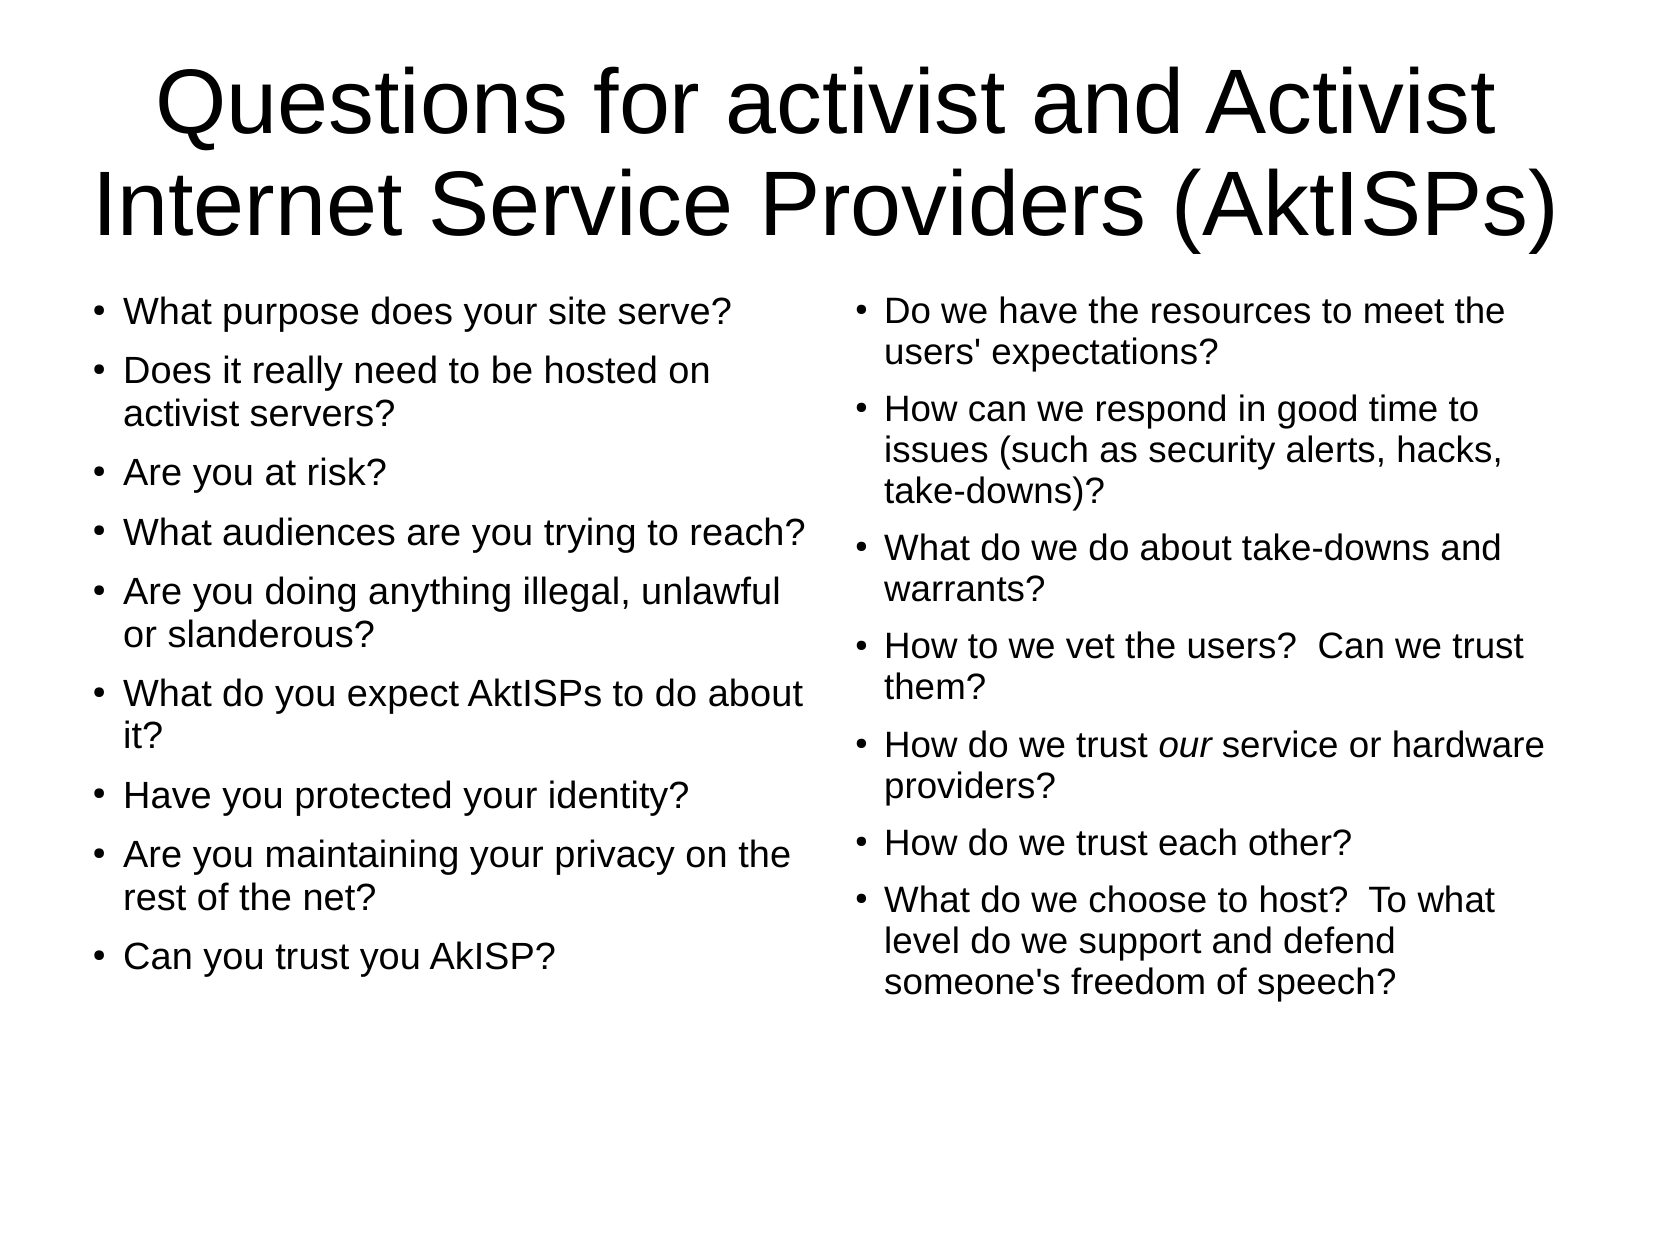

# Questions for activist and Activist Internet Service Providers (AktISPs)
What purpose does your site serve?
Does it really need to be hosted on activist servers?
Are you at risk?
What audiences are you trying to reach?
Are you doing anything illegal, unlawful or slanderous?
What do you expect AktISPs to do about it?
Have you protected your identity?
Are you maintaining your privacy on the rest of the net?
Can you trust you AkISP?
Do we have the resources to meet the users' expectations?
How can we respond in good time to issues (such as security alerts, hacks, take-downs)?
What do we do about take-downs and warrants?
How to we vet the users? Can we trust them?
How do we trust our service or hardware providers?
How do we trust each other?
What do we choose to host? To what level do we support and defend someone's freedom of speech?